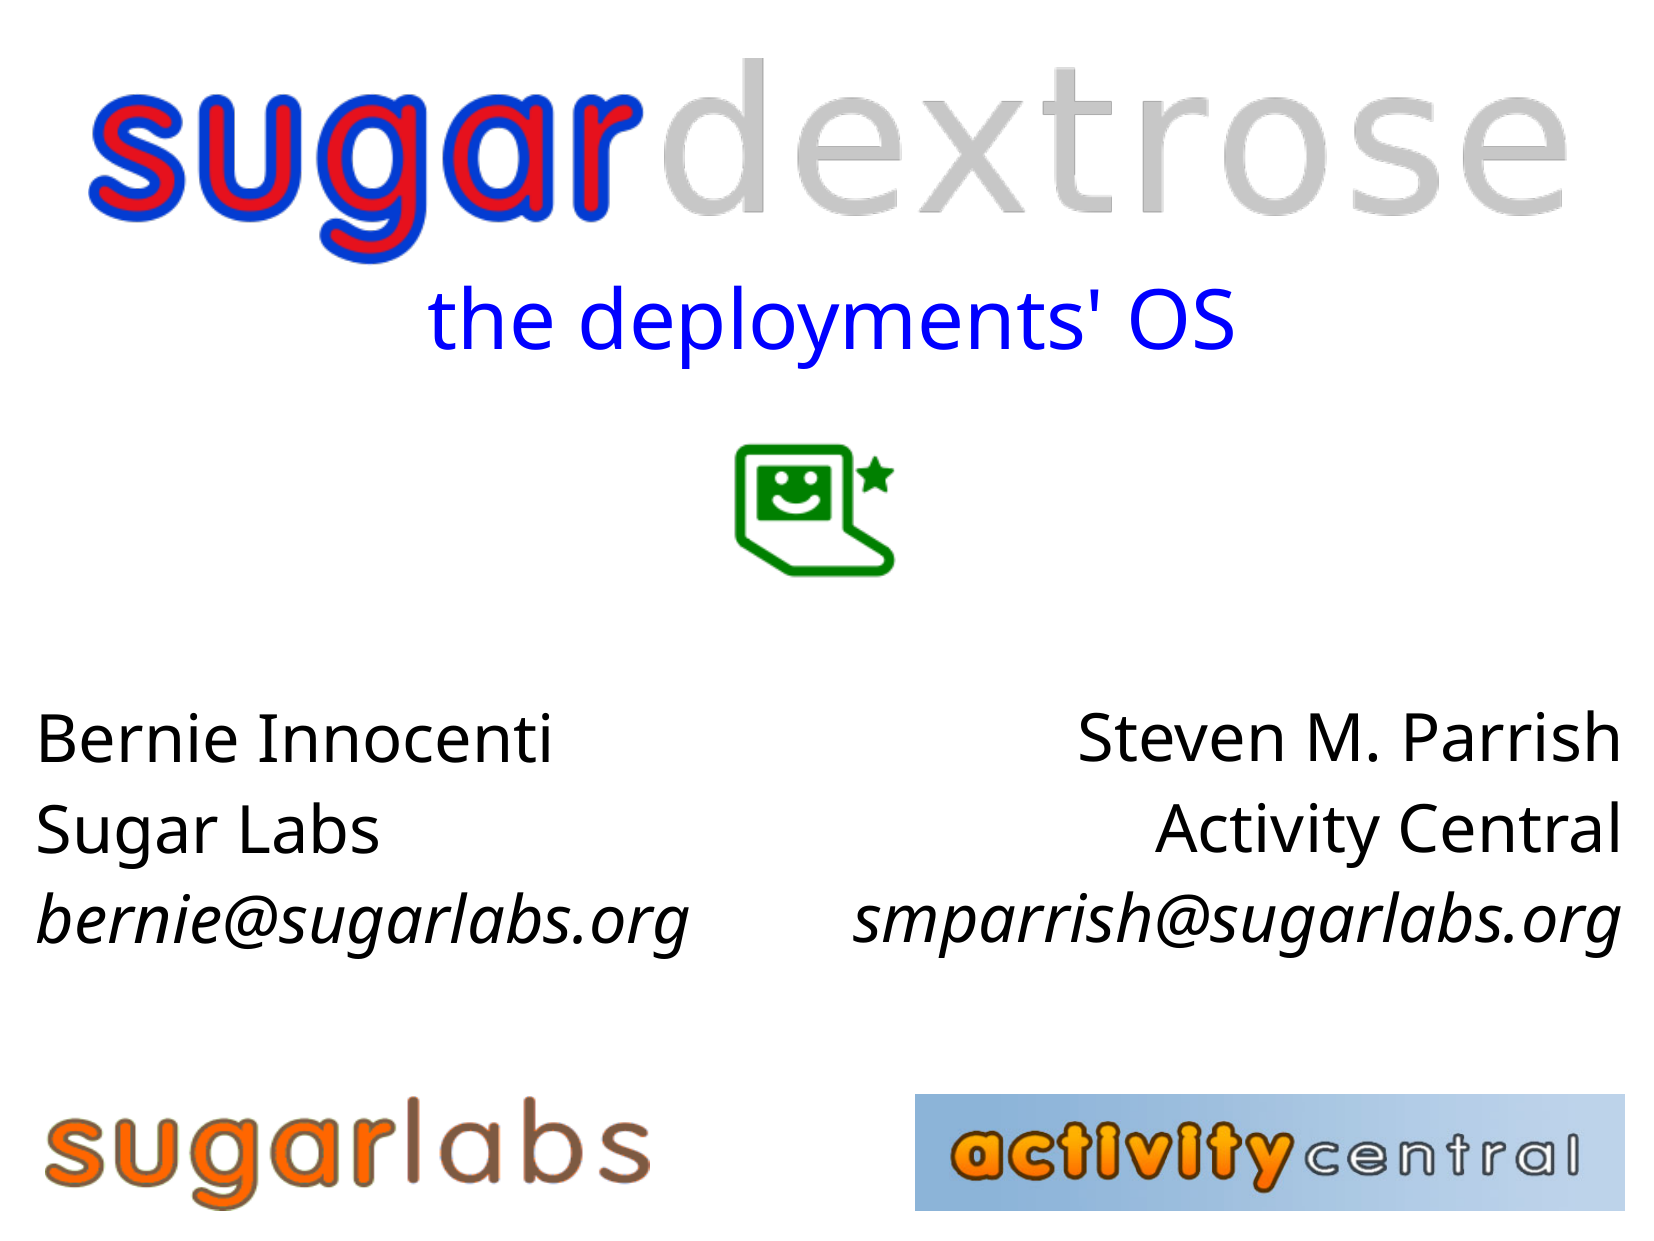

# the deployments' OS
Steven M. Parrish
Activity Central
smparrish@sugarlabs.org
Bernie Innocenti
Sugar Labs
bernie@sugarlabs.org